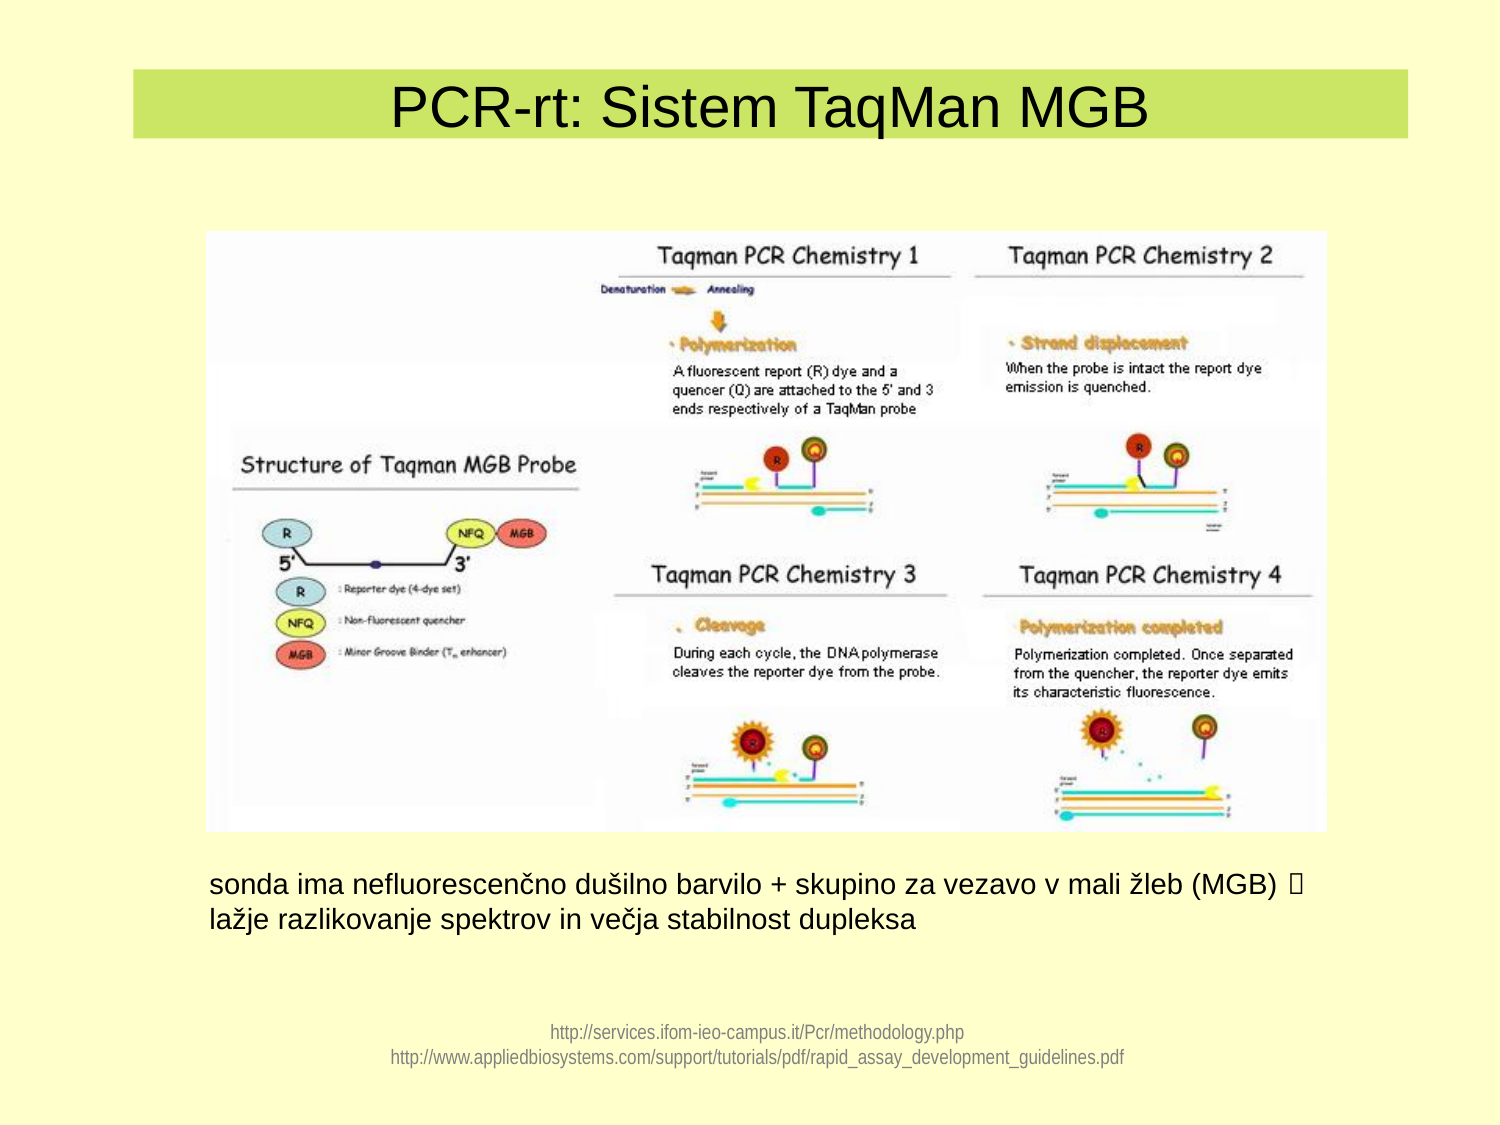

PCR-rt: Sistem TaqMan MGB
sonda ima nefluorescenčno dušilno barvilo + skupino za vezavo v mali žleb (MGB)  lažje razlikovanje spektrov in večja stabilnost dupleksa
http://services.ifom-ieo-campus.it/Pcr/methodology.php
http://www.appliedbiosystems.com/support/tutorials/pdf/rapid_assay_development_guidelines.pdf